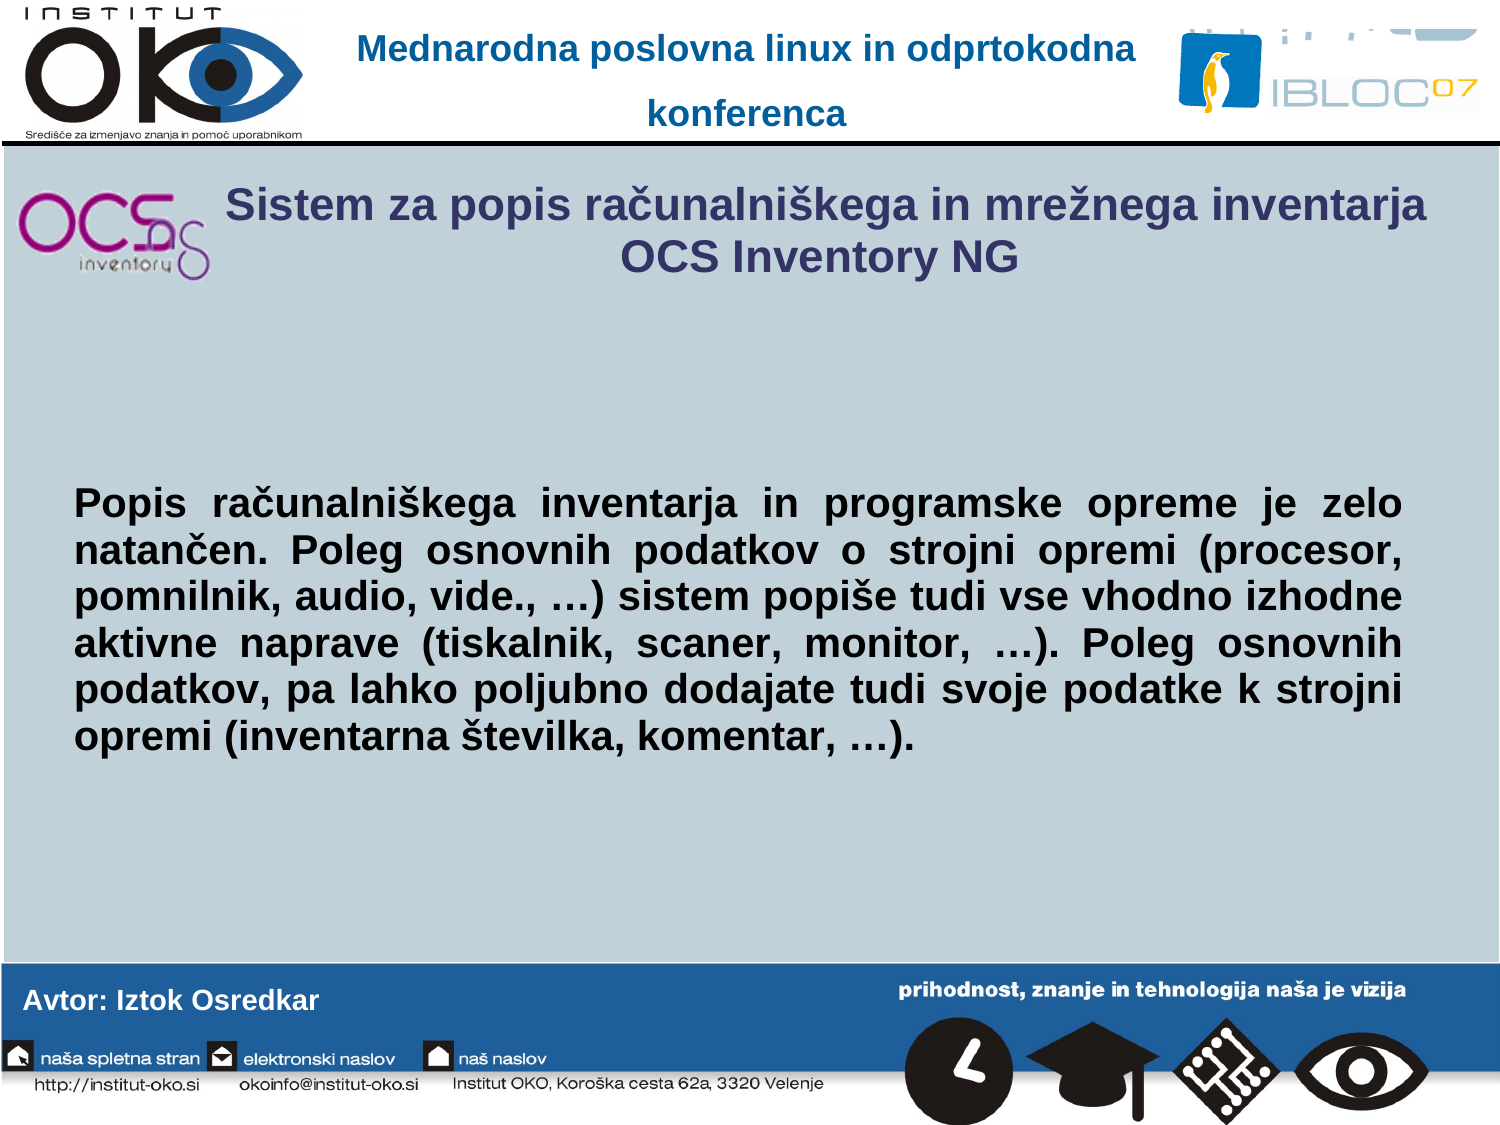

Mednarodna poslovna linux in odprtokodna
konferenca
Avtor: Iztok Osredkar
Sistem za popis računalniškega in mrežnega inventarja
OCS Inventory NG
# Popis računalniškega inventarja in programske opreme je zelo natančen. Poleg osnovnih podatkov o strojni opremi (procesor, pomnilnik, audio, vide., …) sistem popiše tudi vse vhodno izhodne aktivne naprave (tiskalnik, scaner, monitor, …). Poleg osnovnih podatkov, pa lahko poljubno dodajate tudi svoje podatke k strojni opremi (inventarna številka, komentar, …).